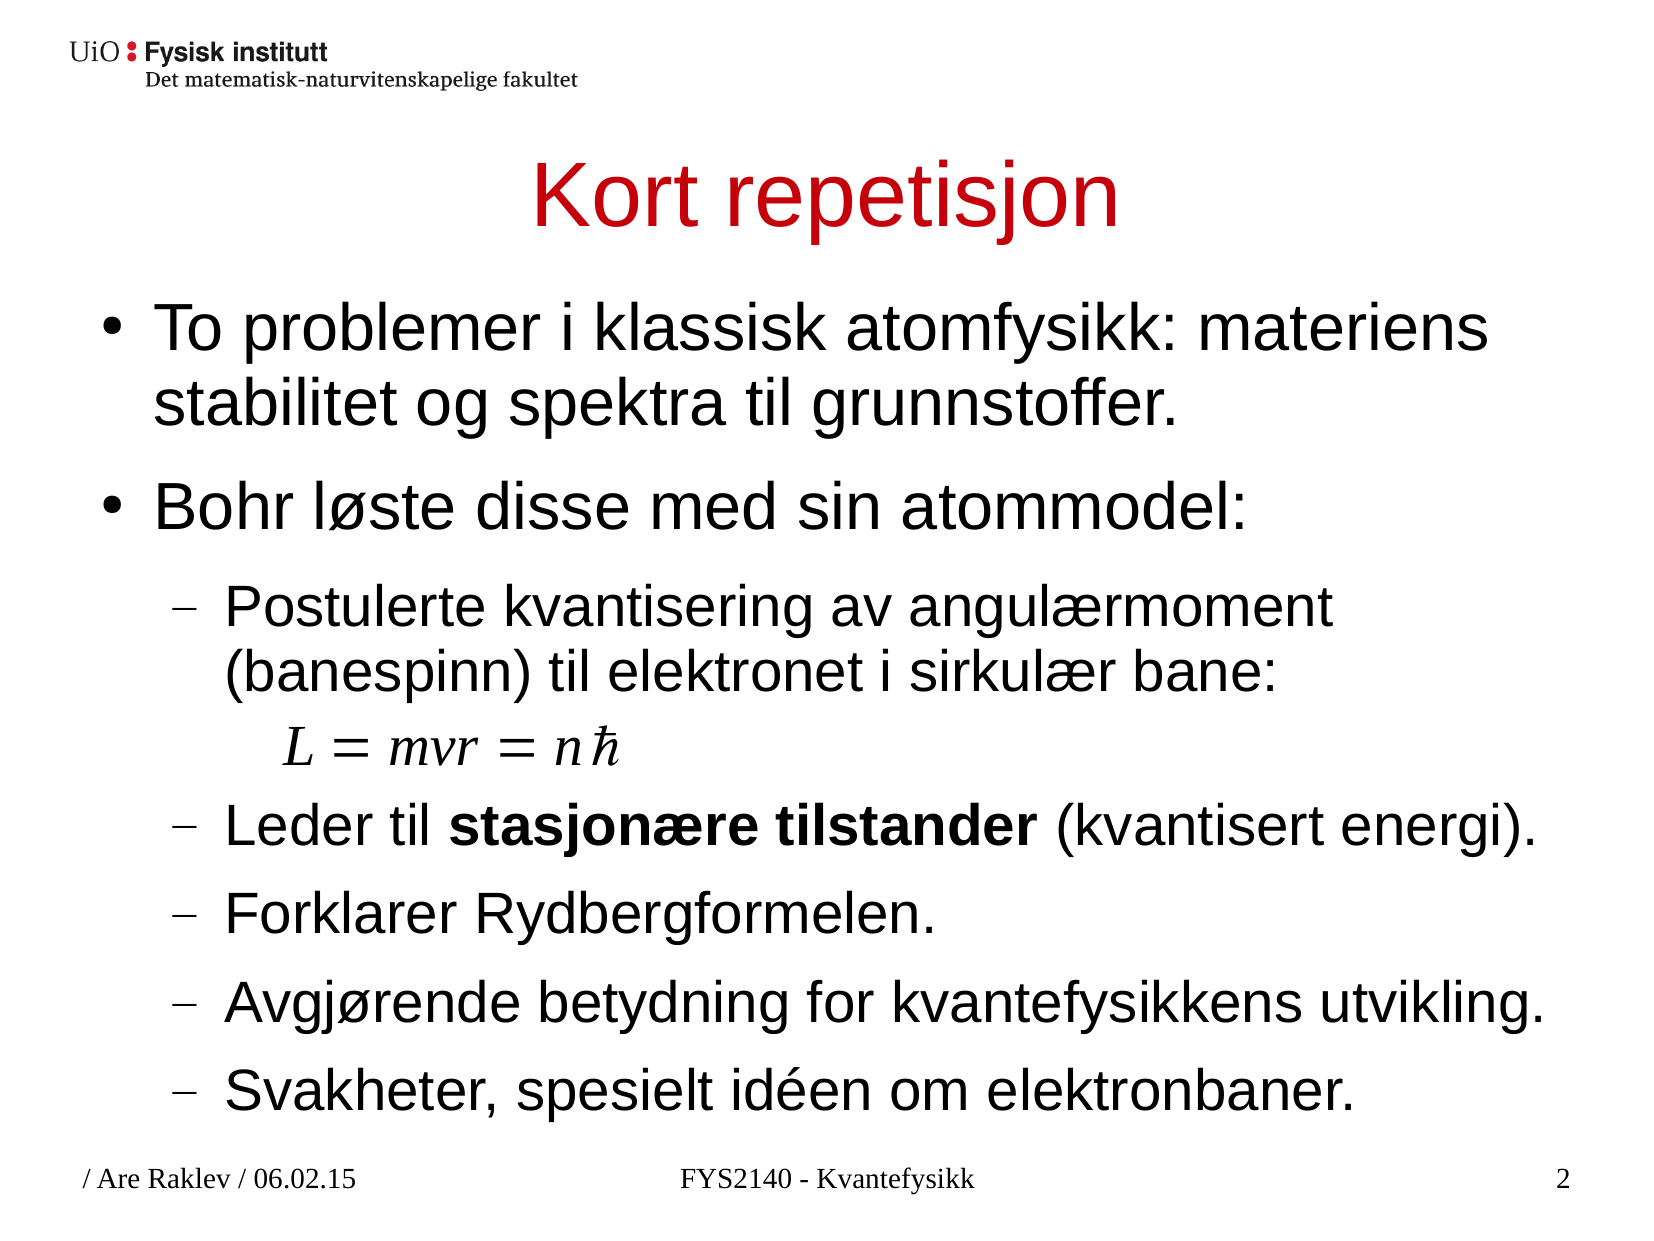

# Kort repetisjon
To problemer i klassisk atomfysikk: materiens stabilitet og spektra til grunnstoffer.
Bohr løste disse med sin atommodel:
Postulerte kvantisering av angulærmoment (banespinn) til elektronet i sirkulær bane:
Leder til stasjonære tilstander (kvantisert energi).
Forklarer Rydbergformelen.
Avgjørende betydning for kvantefysikkens utvikling.
Svakheter, spesielt idéen om elektronbaner.
/ Are Raklev / 06.02.15
FYS2140 - Kvantefysikk
2